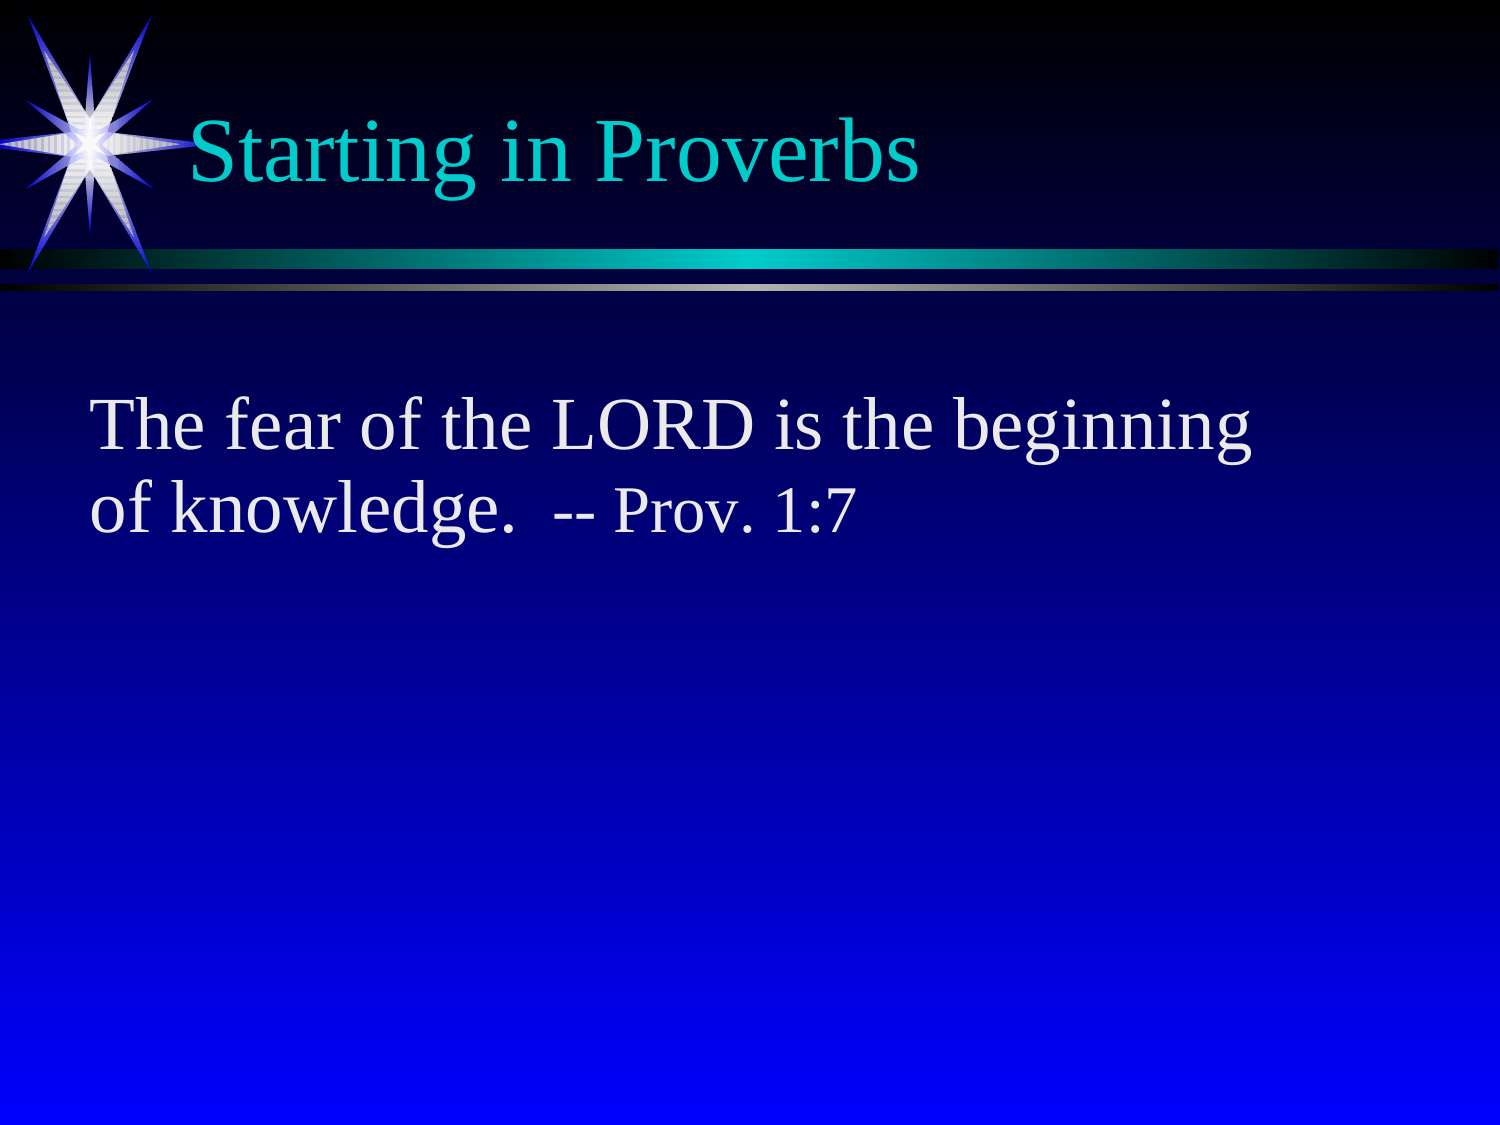

# Starting in Proverbs
The fear of the LORD is the beginning of knowledge. -- Prov. 1:7